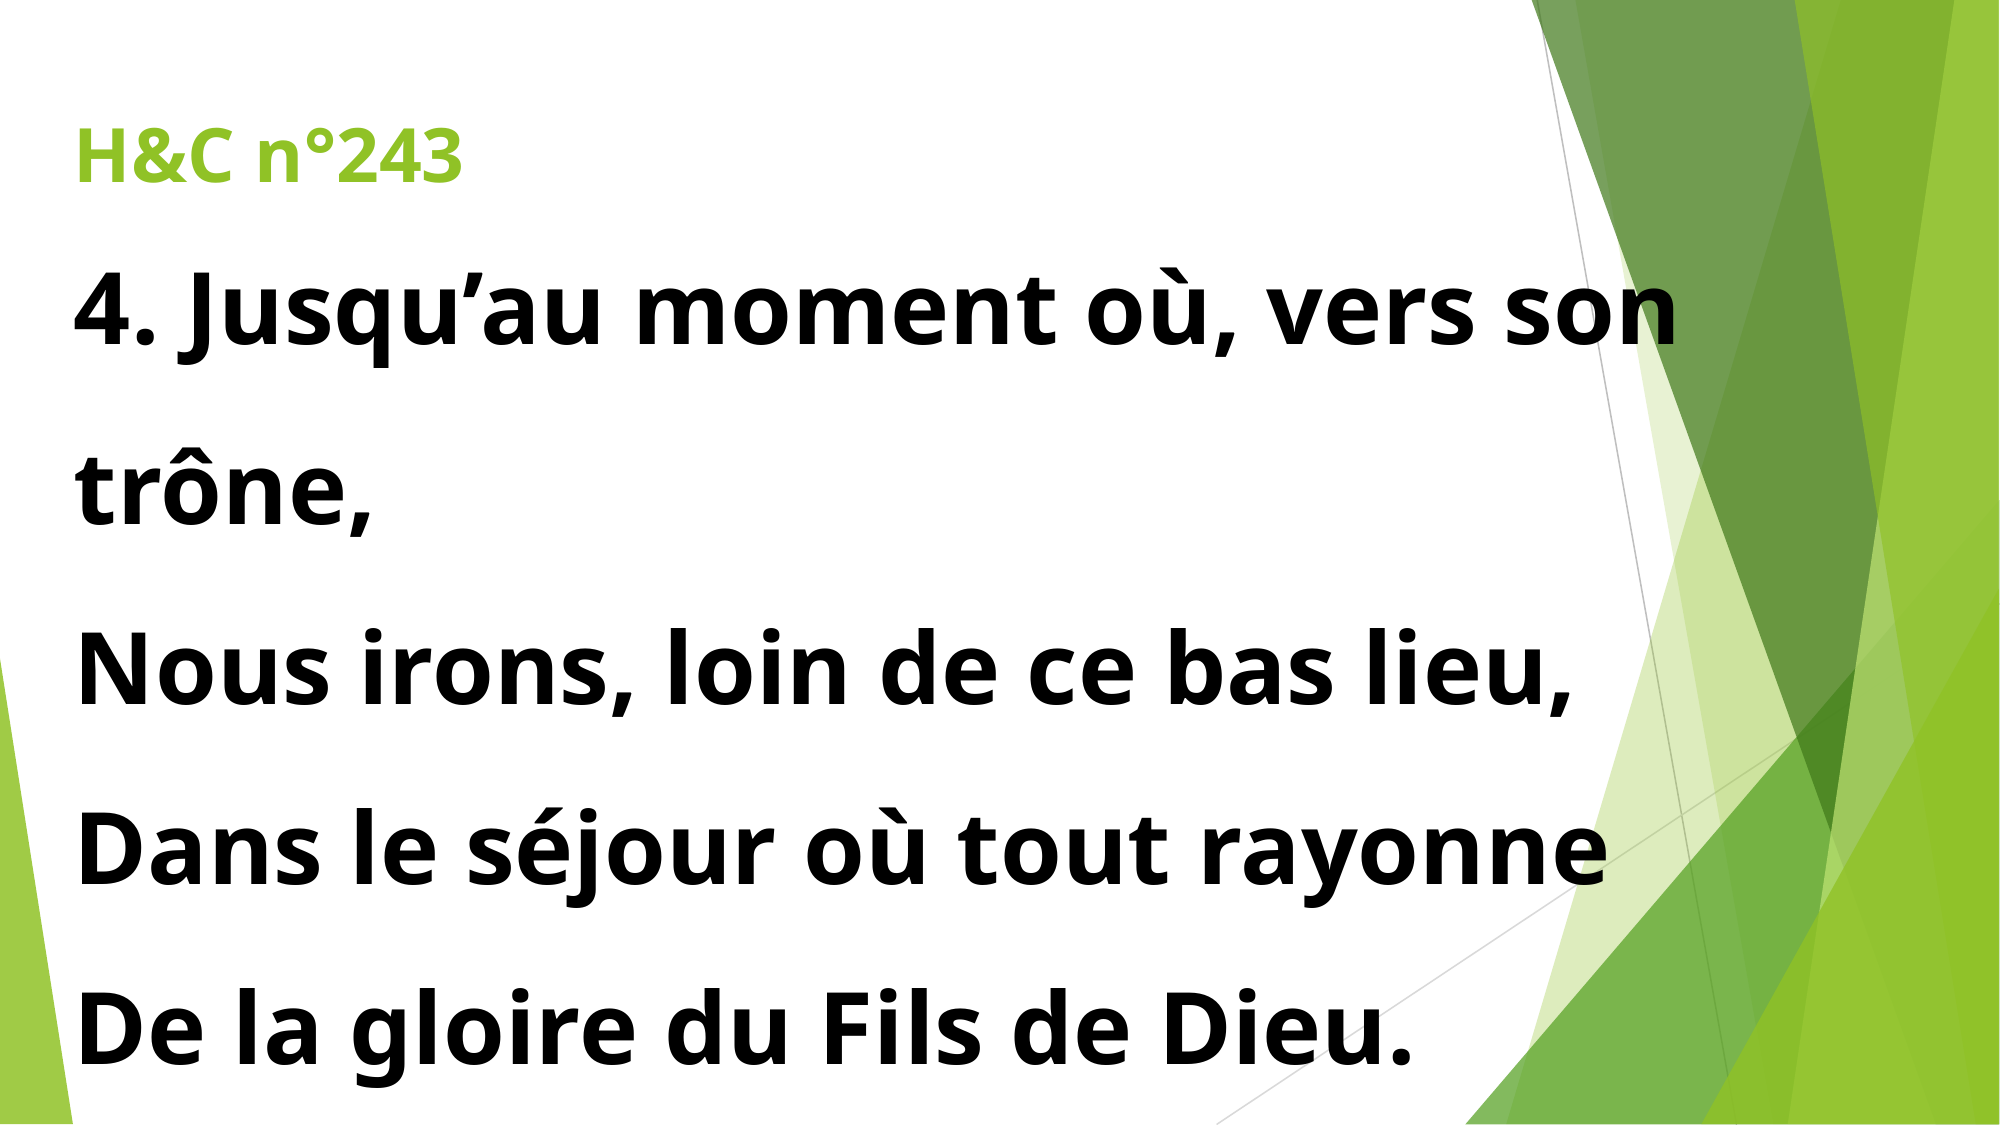

H&C n°243
4. Jusqu’au moment où, vers son trône,
Nous irons, loin de ce bas lieu,
Dans le séjour où tout rayonne
De la gloire du Fils de Dieu.